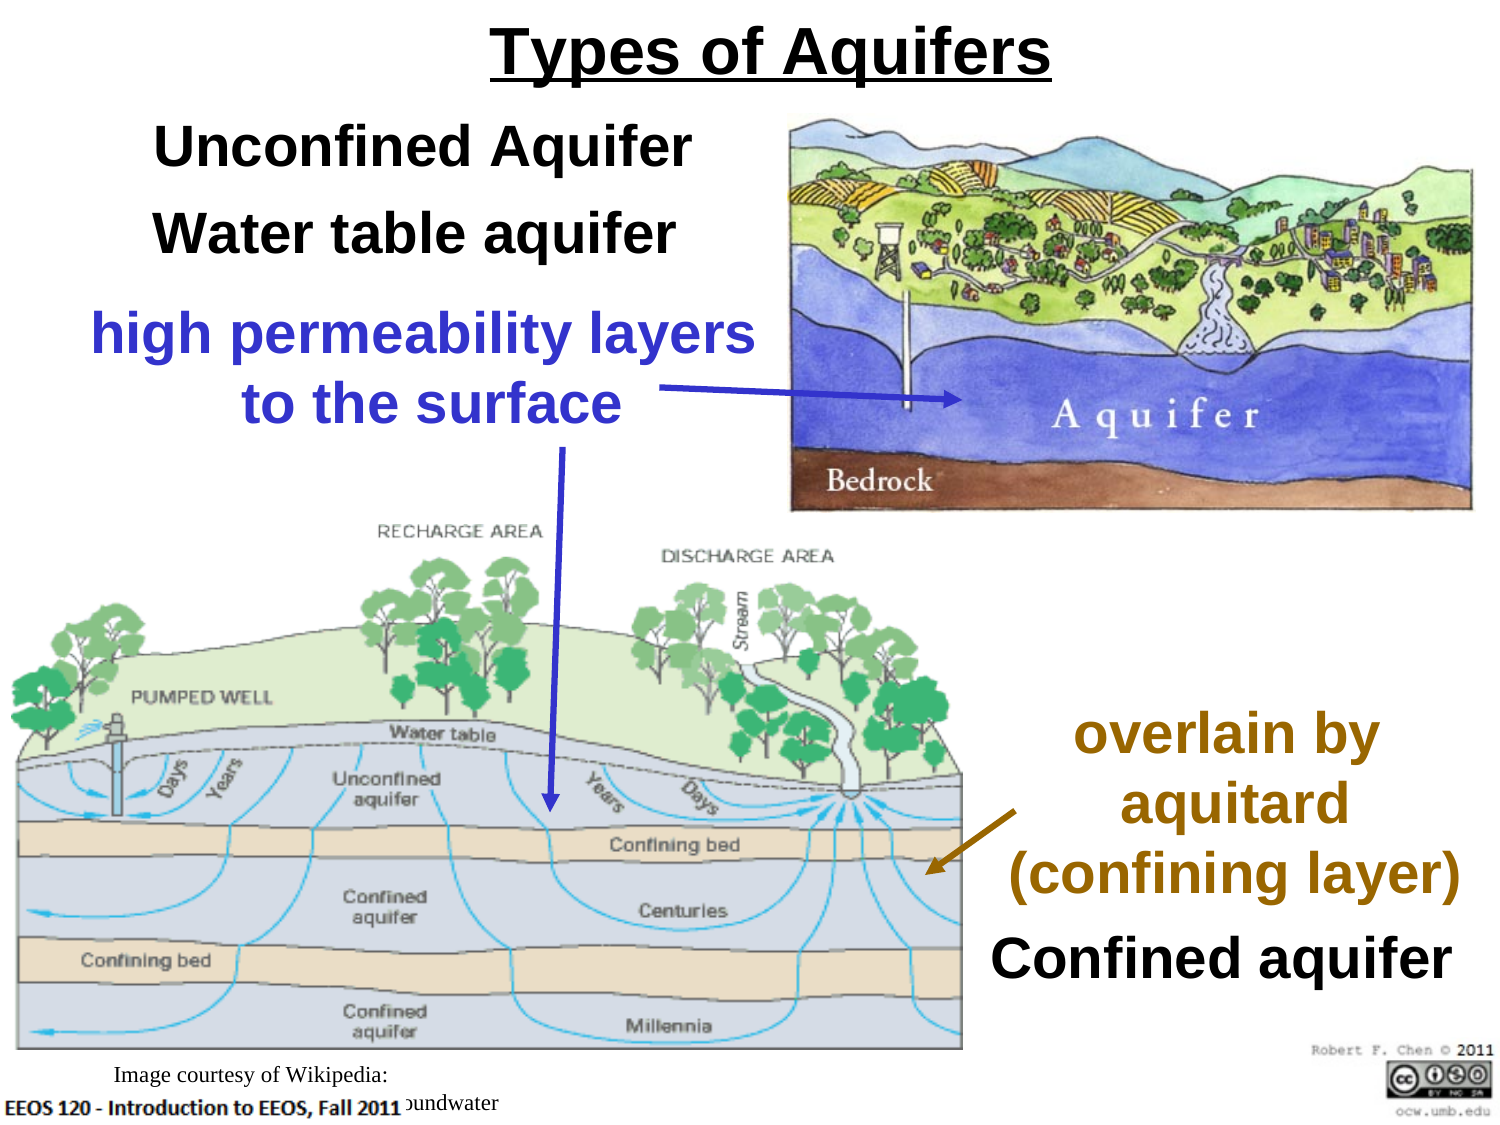

Types of Aquifers
Unconfined Aquifer
Water table aquifer
high permeability layers
to the surface
overlain by
aquitard
(confining layer)
Confined aquifer
Image courtesy of Wikipedia: http://en.wikipedia.org/wiki/Groundwater